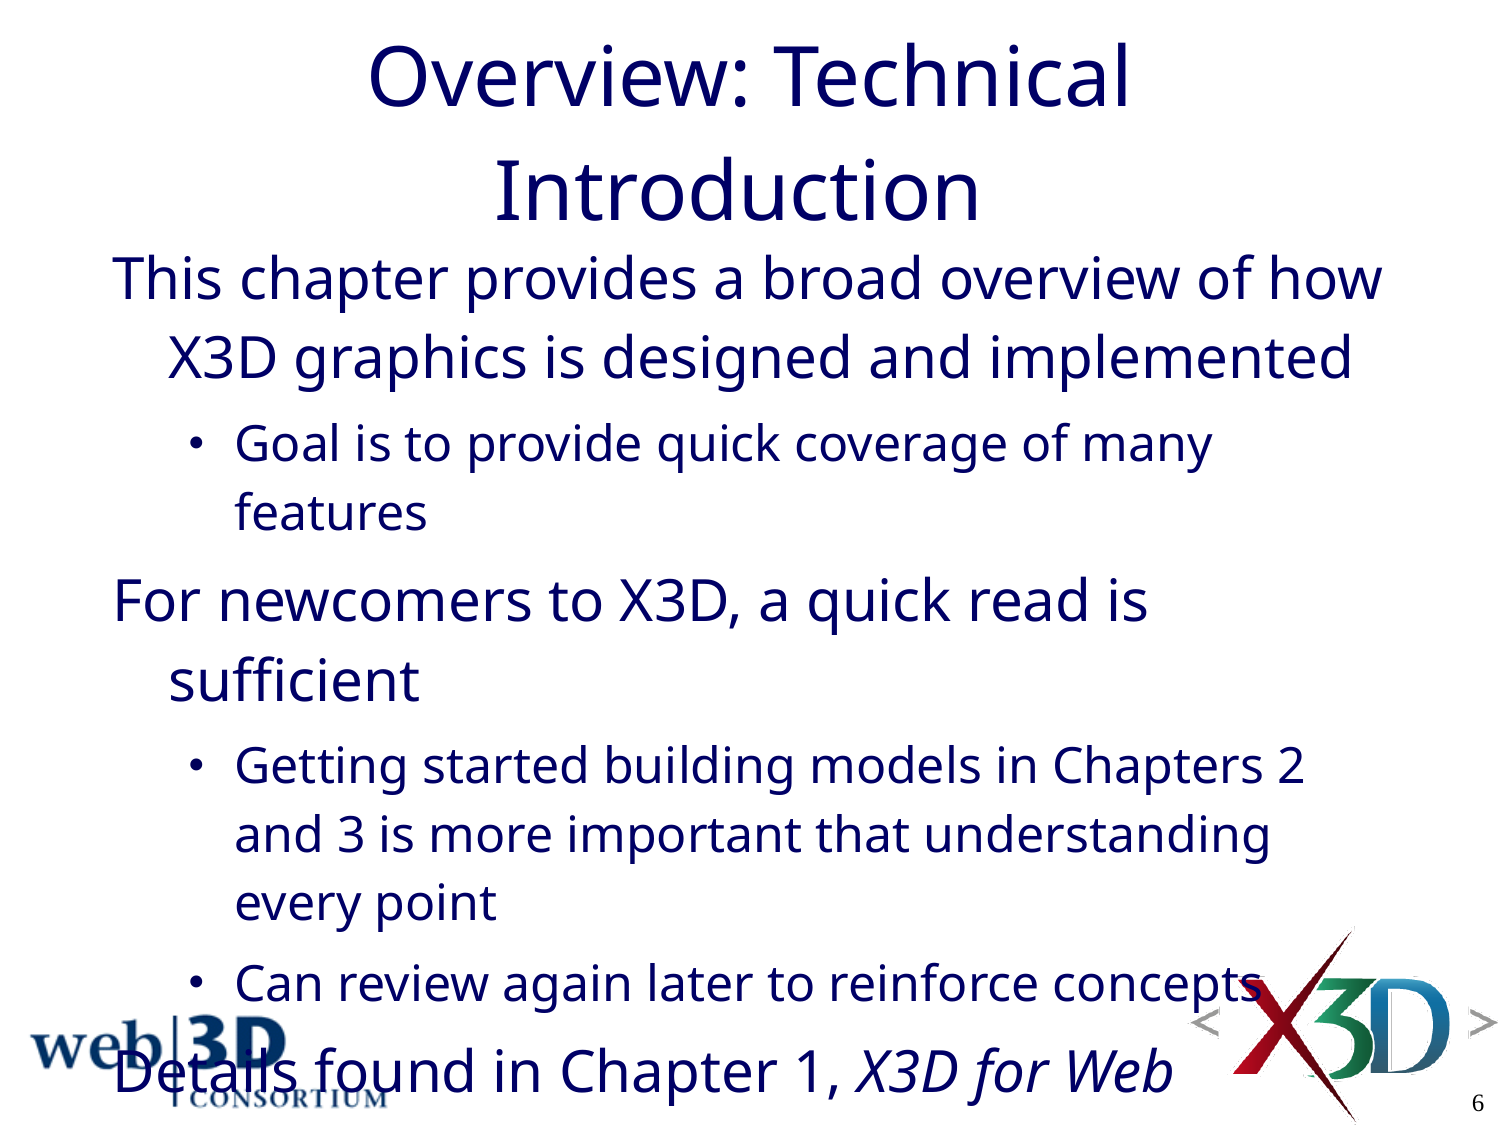

# Overview: Technical Introduction
This chapter provides a broad overview of how X3D graphics is designed and implemented
Goal is to provide quick coverage of many features
For newcomers to X3D, a quick read is sufficient
Getting started building models in Chapters 2 and 3 is more important that understanding every point
Can review again later to reinforce concepts
Details found in Chapter 1, X3D for Web Authors
This chapter is available free online